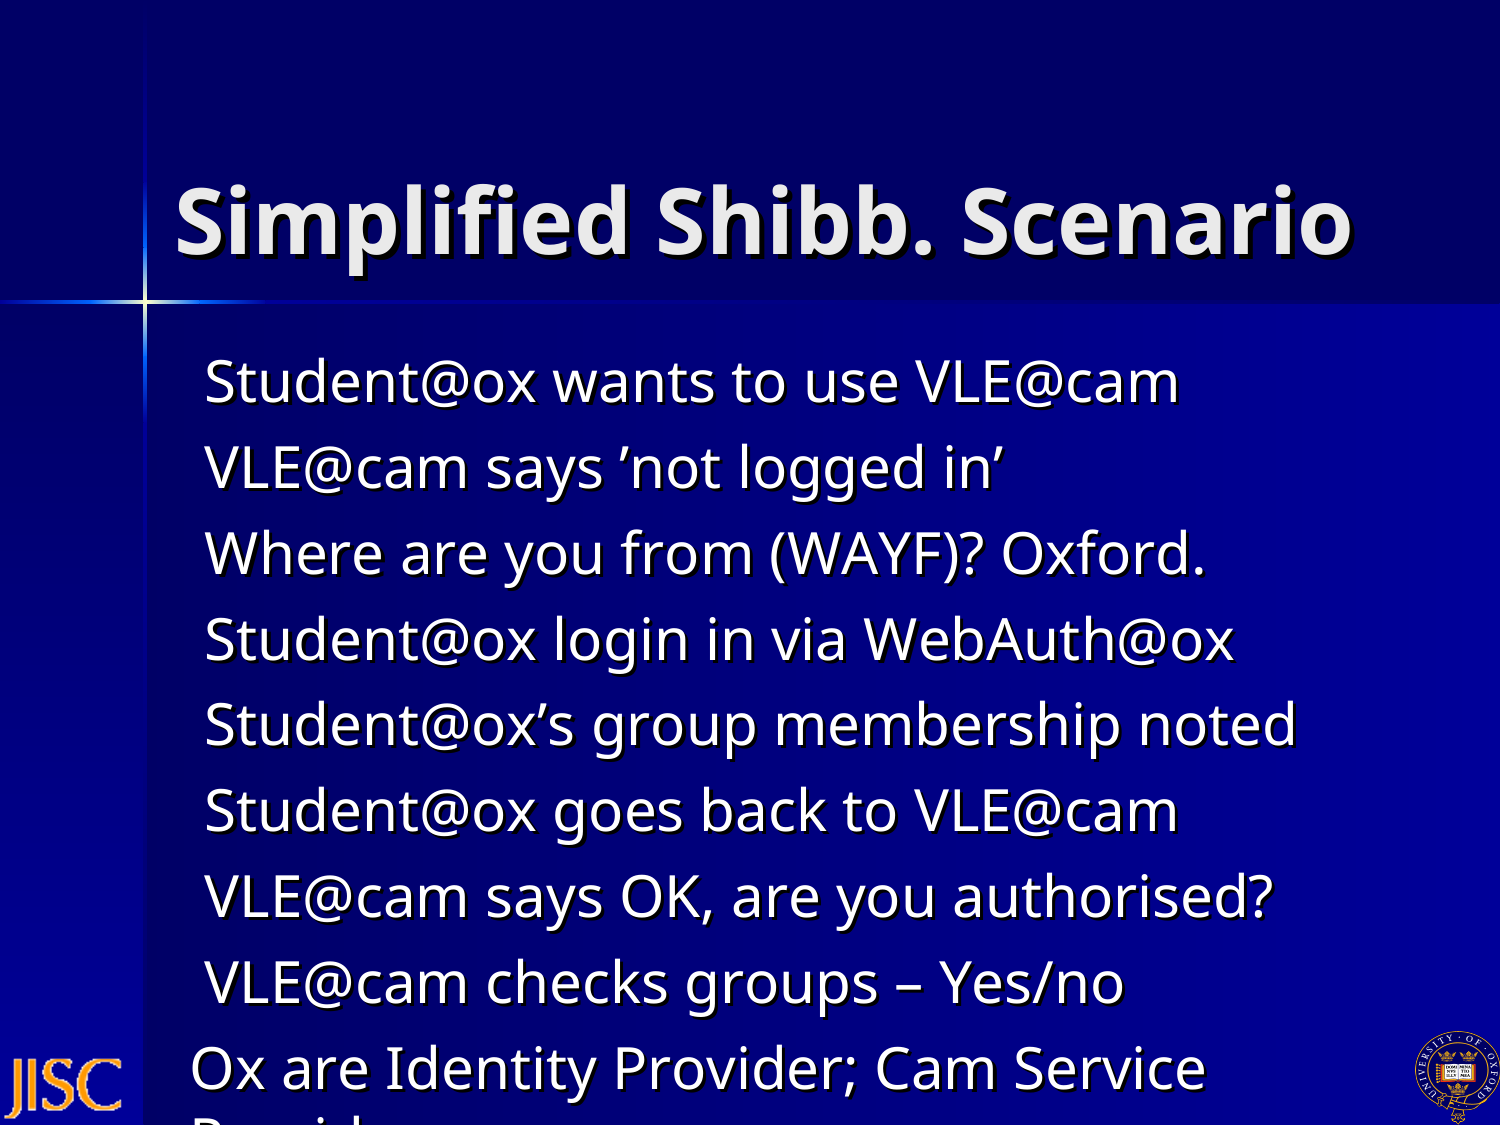

# Simplified Shibb. Scenario
 Student@ox wants to use VLE@cam
 VLE@cam says ’not logged in’
 Where are you from (WAYF)? Oxford.
 Student@ox login in via WebAuth@ox
 Student@ox’s group membership noted
 Student@ox goes back to VLE@cam
 VLE@cam says OK, are you authorised?
 VLE@cam checks groups – Yes/no
Ox are Identity Provider; Cam Service Provider